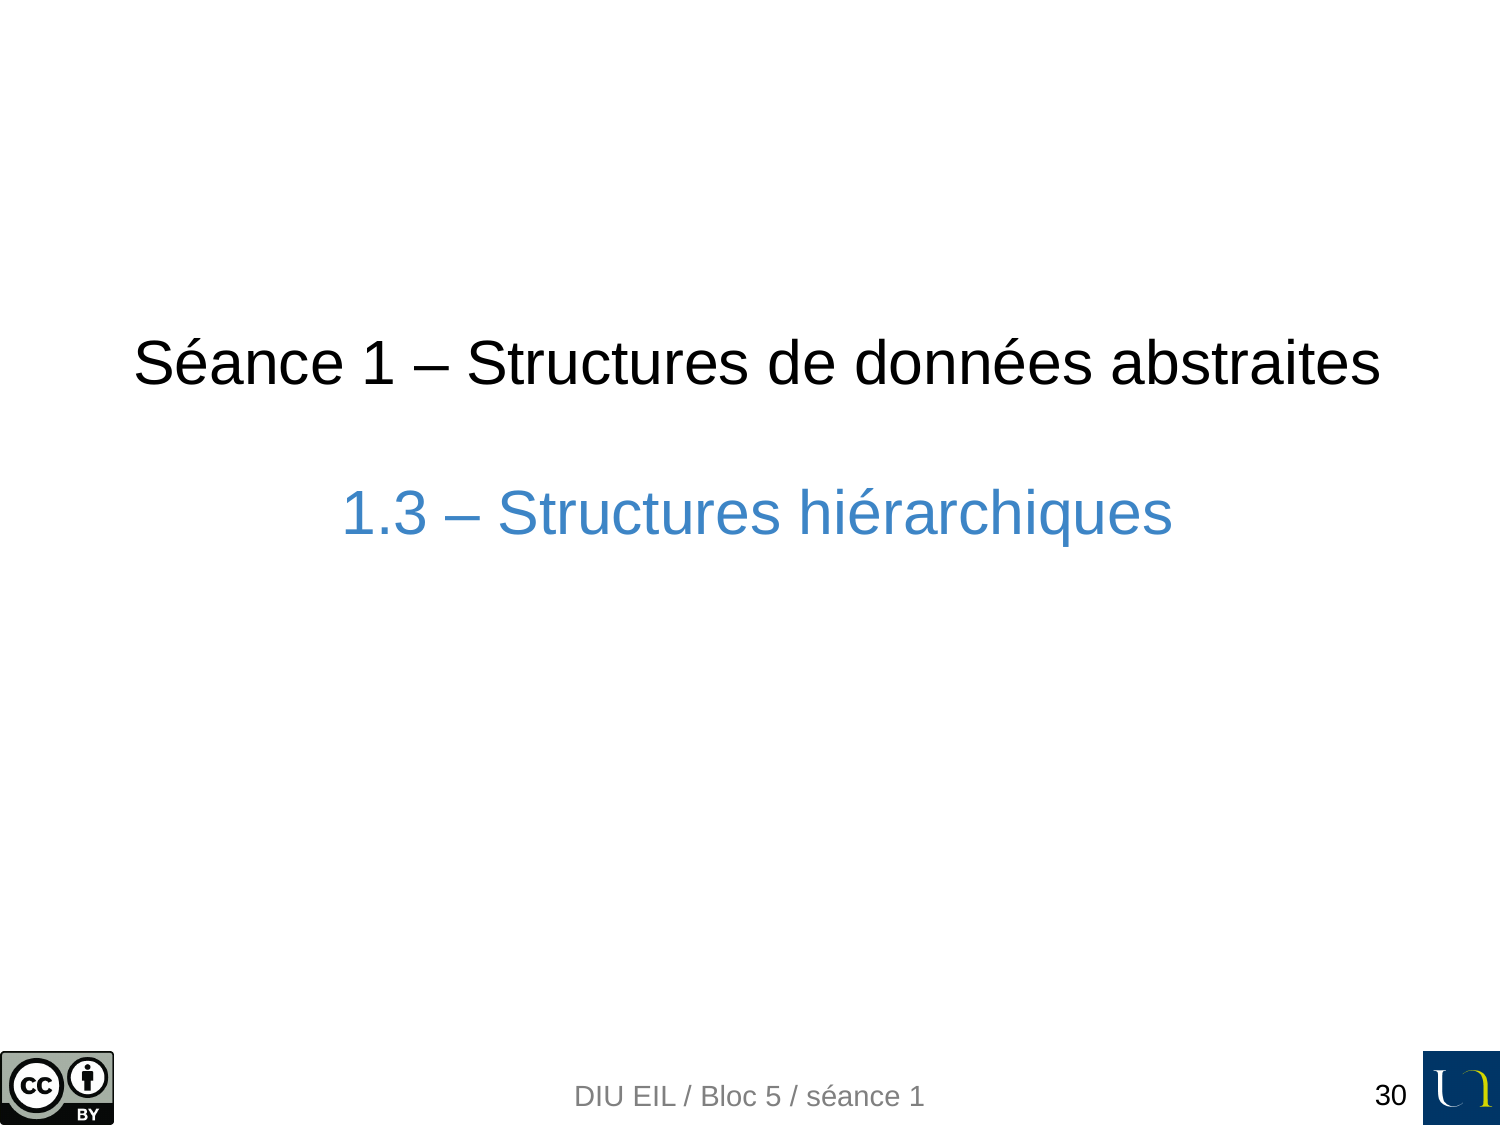

#
Séance 1 – Structures de données abstraites
1.3 – Structures hiérarchiques
30